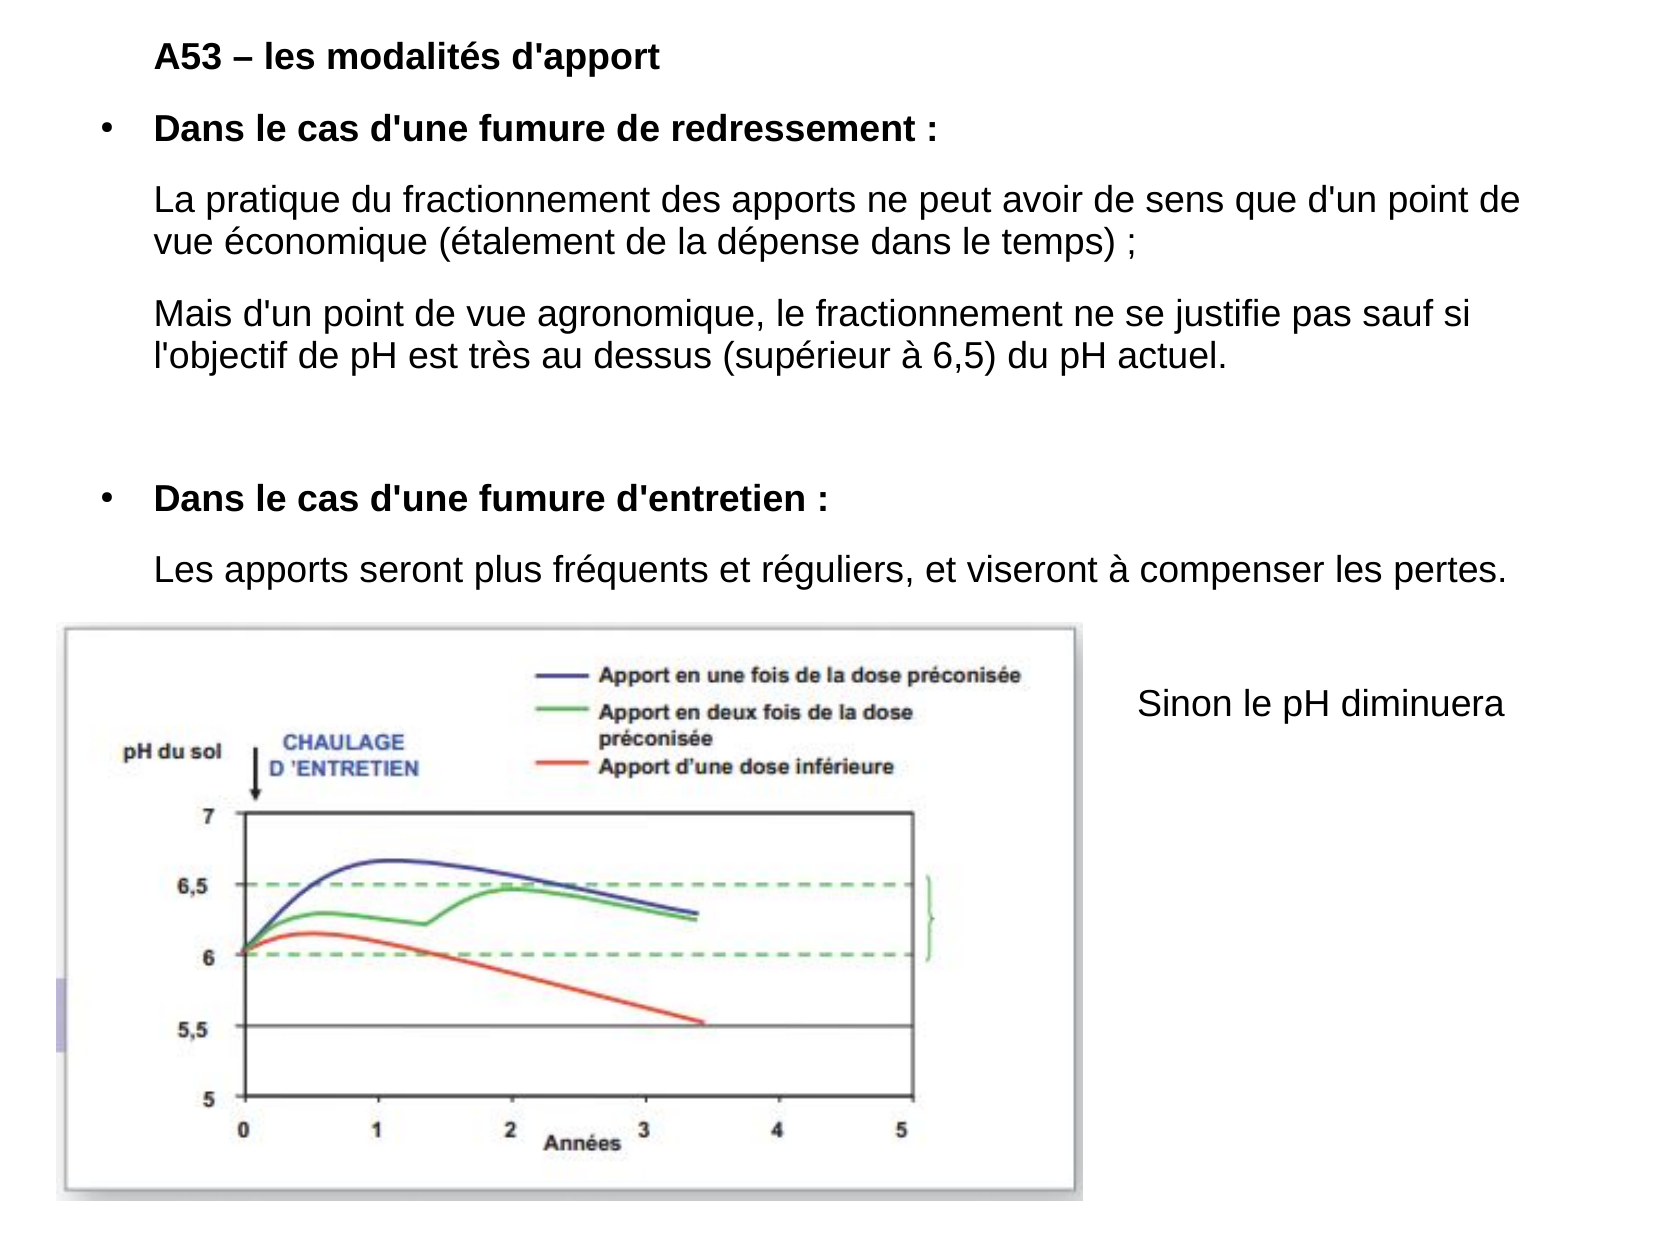

# A53 – les modalités d'apport
Dans le cas d'une fumure de redressement :
La pratique du fractionnement des apports ne peut avoir de sens que d'un point de vue économique (étalement de la dépense dans le temps) ;
Mais d'un point de vue agronomique, le fractionnement ne se justifie pas sauf si l'objectif de pH est très au dessus (supérieur à 6,5) du pH actuel.
Dans le cas d'une fumure d'entretien :
Les apports seront plus fréquents et réguliers, et viseront à compenser les pertes.
Sinon le pH diminuera